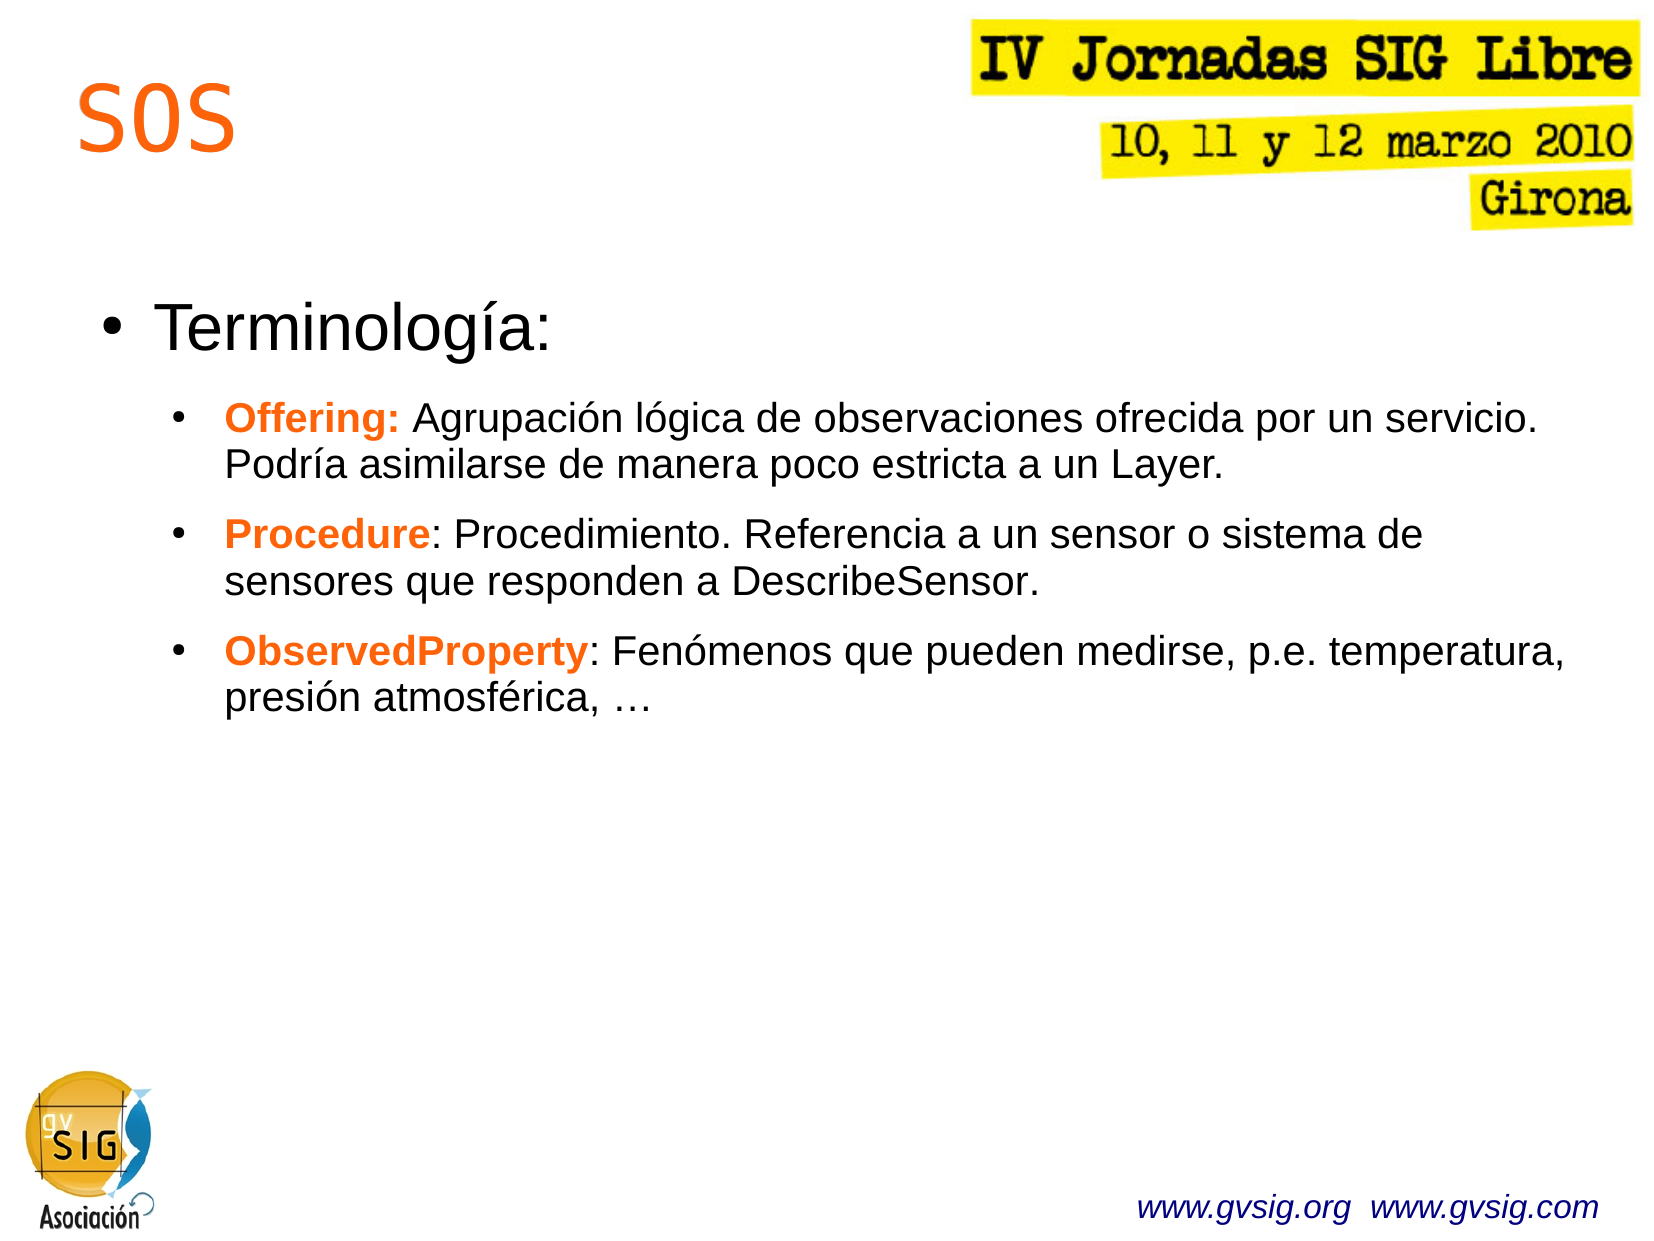

SOS
# Terminología:
Offering: Agrupación lógica de observaciones ofrecida por un servicio. Podría asimilarse de manera poco estricta a un Layer.
Procedure: Procedimiento. Referencia a un sensor o sistema de sensores que responden a DescribeSensor.
ObservedProperty: Fenómenos que pueden medirse, p.e. temperatura, presión atmosférica, …